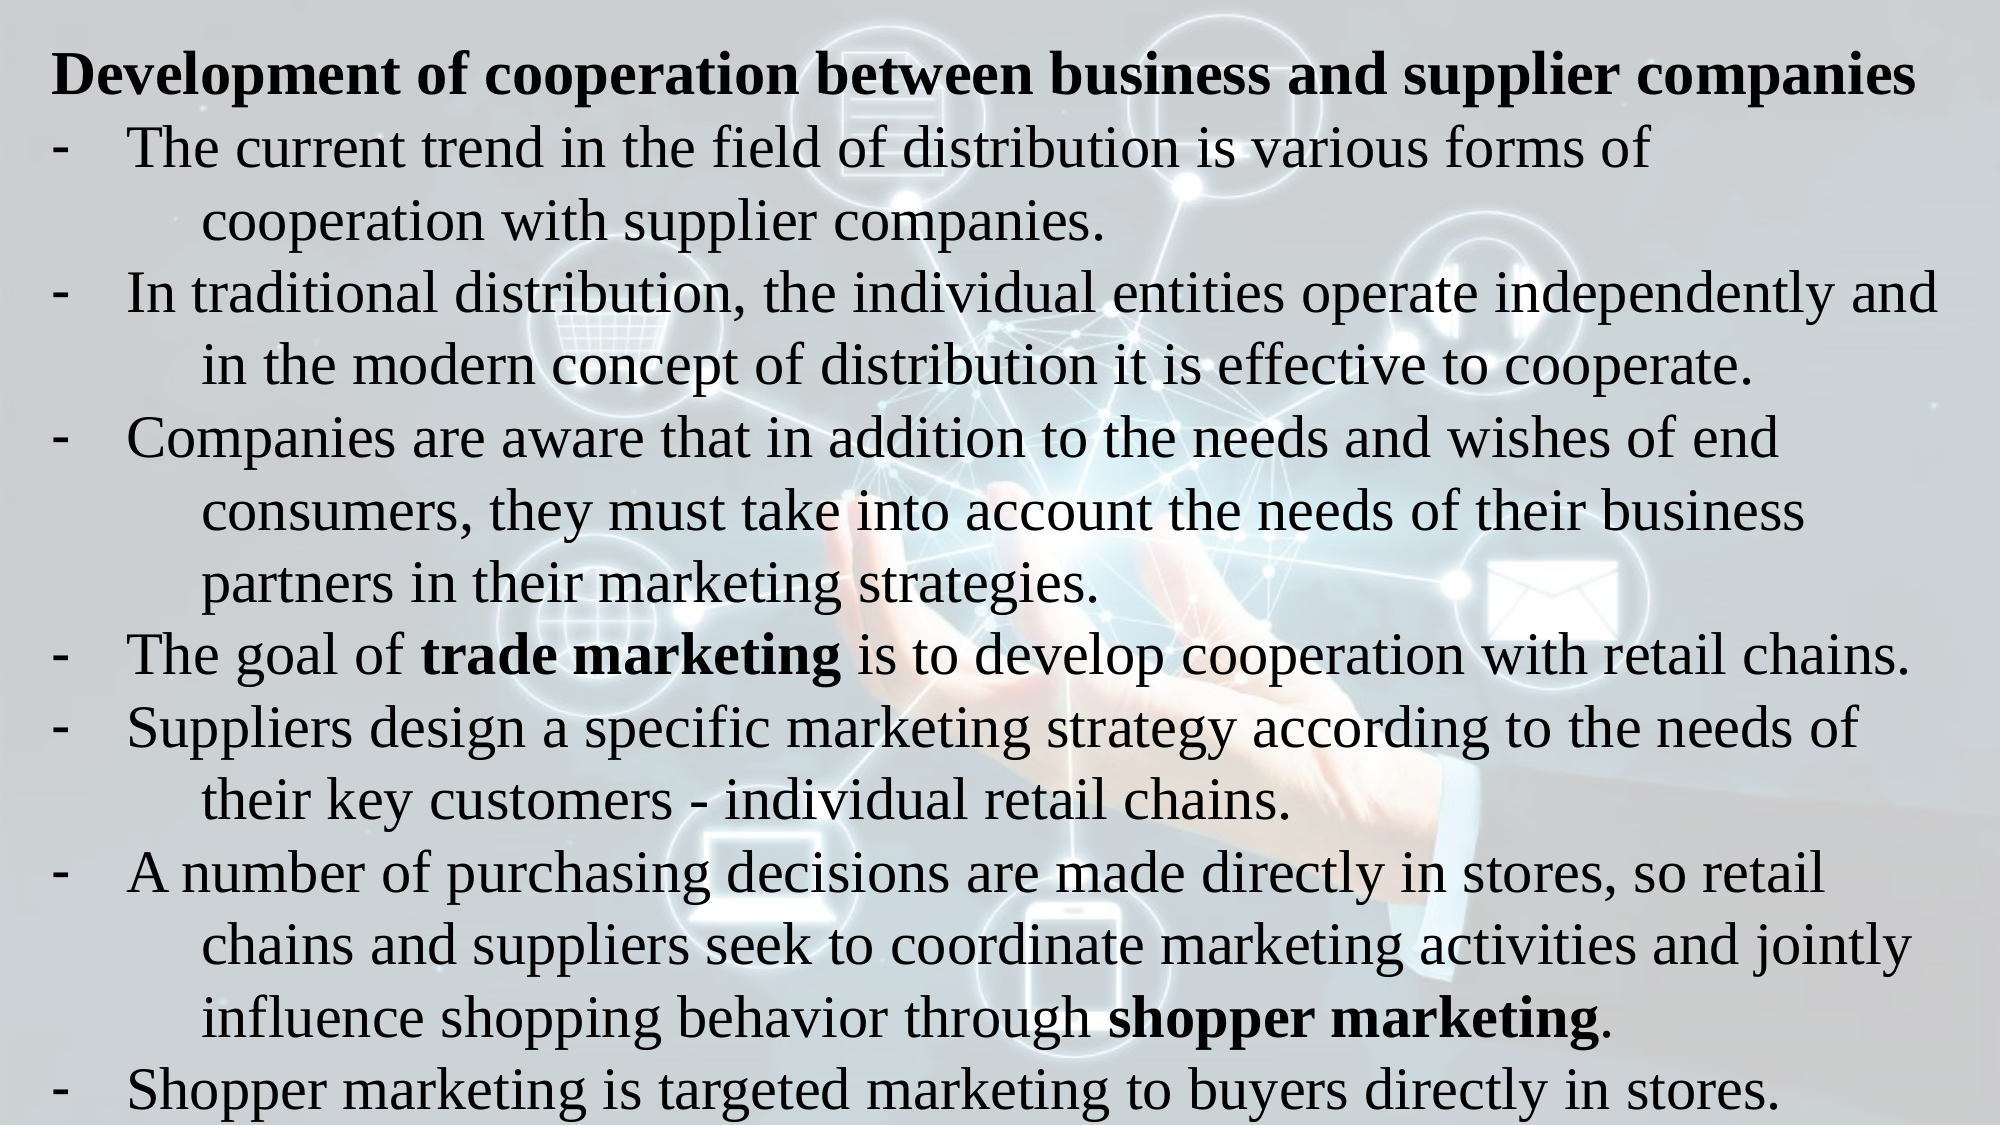

Development of cooperation between business and supplier companies
The current trend in the field of distribution is various forms of cooperation with supplier companies.
In traditional distribution, the individual entities operate independently and in the modern concept of distribution it is effective to cooperate.
Companies are aware that in addition to the needs and wishes of end consumers, they must take into account the needs of their business partners in their marketing strategies.
The goal of trade marketing is to develop cooperation with retail chains.
Suppliers design a specific marketing strategy according to the needs of their key customers - individual retail chains.
A number of purchasing decisions are made directly in stores, so retail chains and suppliers seek to coordinate marketing activities and jointly influence shopping behavior through shopper marketing.
Shopper marketing is targeted marketing to buyers directly in stores.